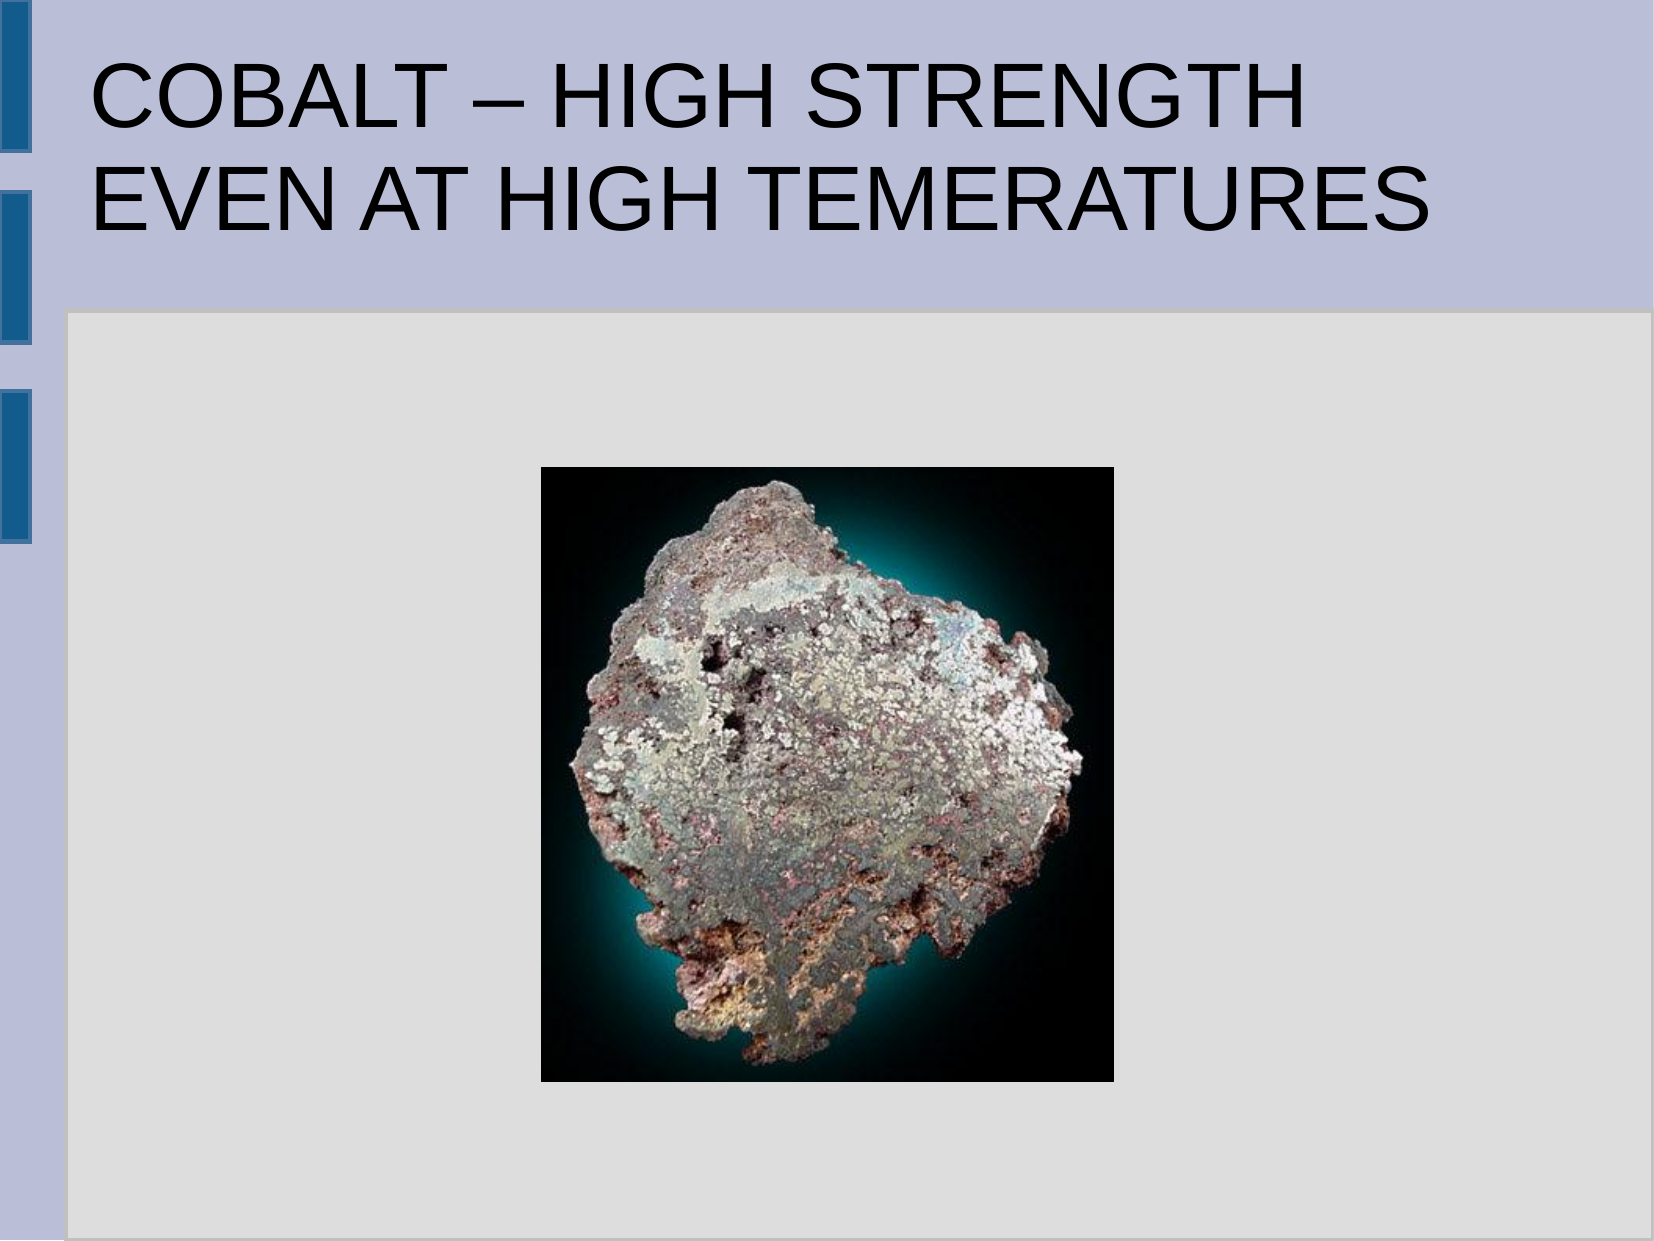

COBALT – HIGH STRENGTH EVEN AT HIGH TEMERATURES